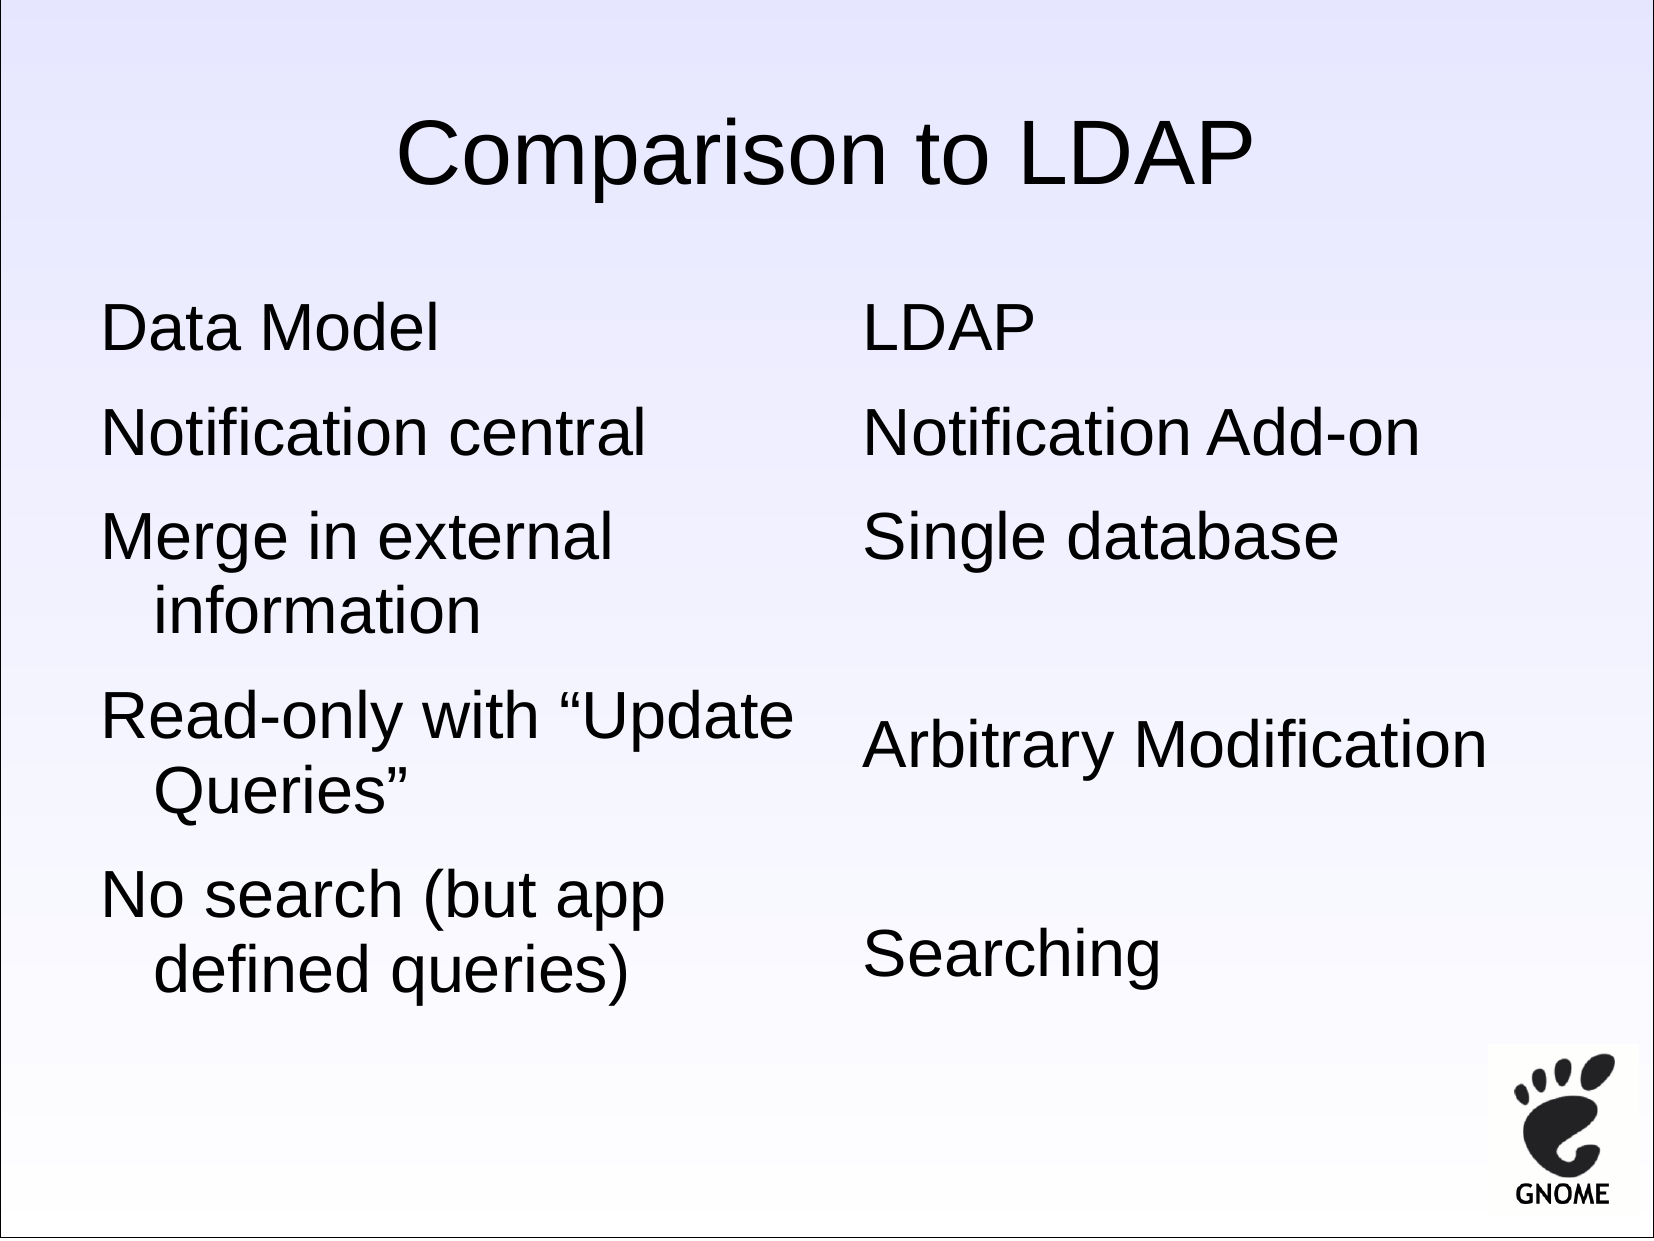

# Comparison to LDAP
Data Model
Notification central
Merge in external information
Read-only with “Update Queries”
No search (but app defined queries)
LDAP
Notification Add-on
Single database
Arbitrary Modification
Searching